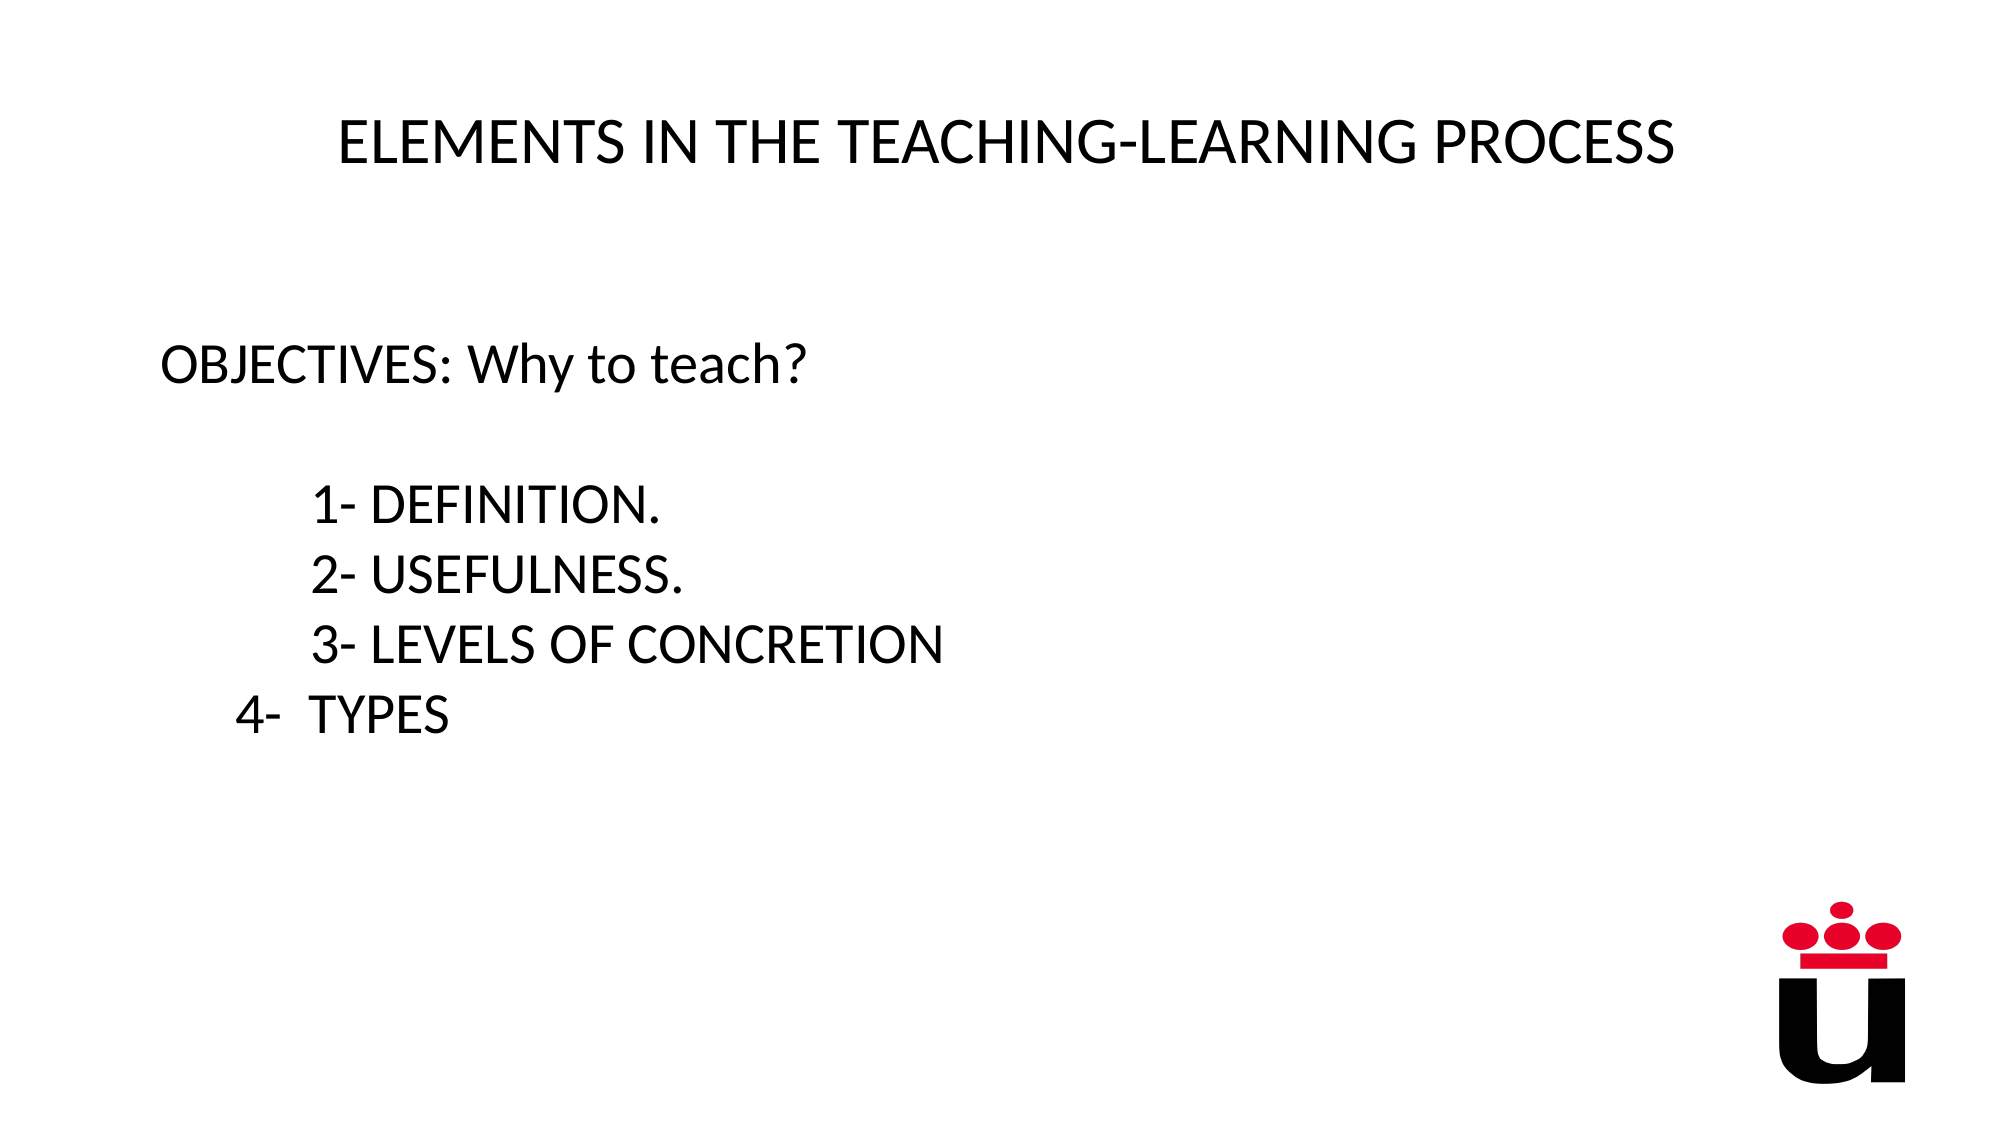

ELEMENTS IN THE TEACHING-LEARNING PROCESS
OBJECTIVES: Why to teach?
1- DEFINITION.
2- USEFULNESS.
3- LEVELS OF CONCRETION
	4- TYPES